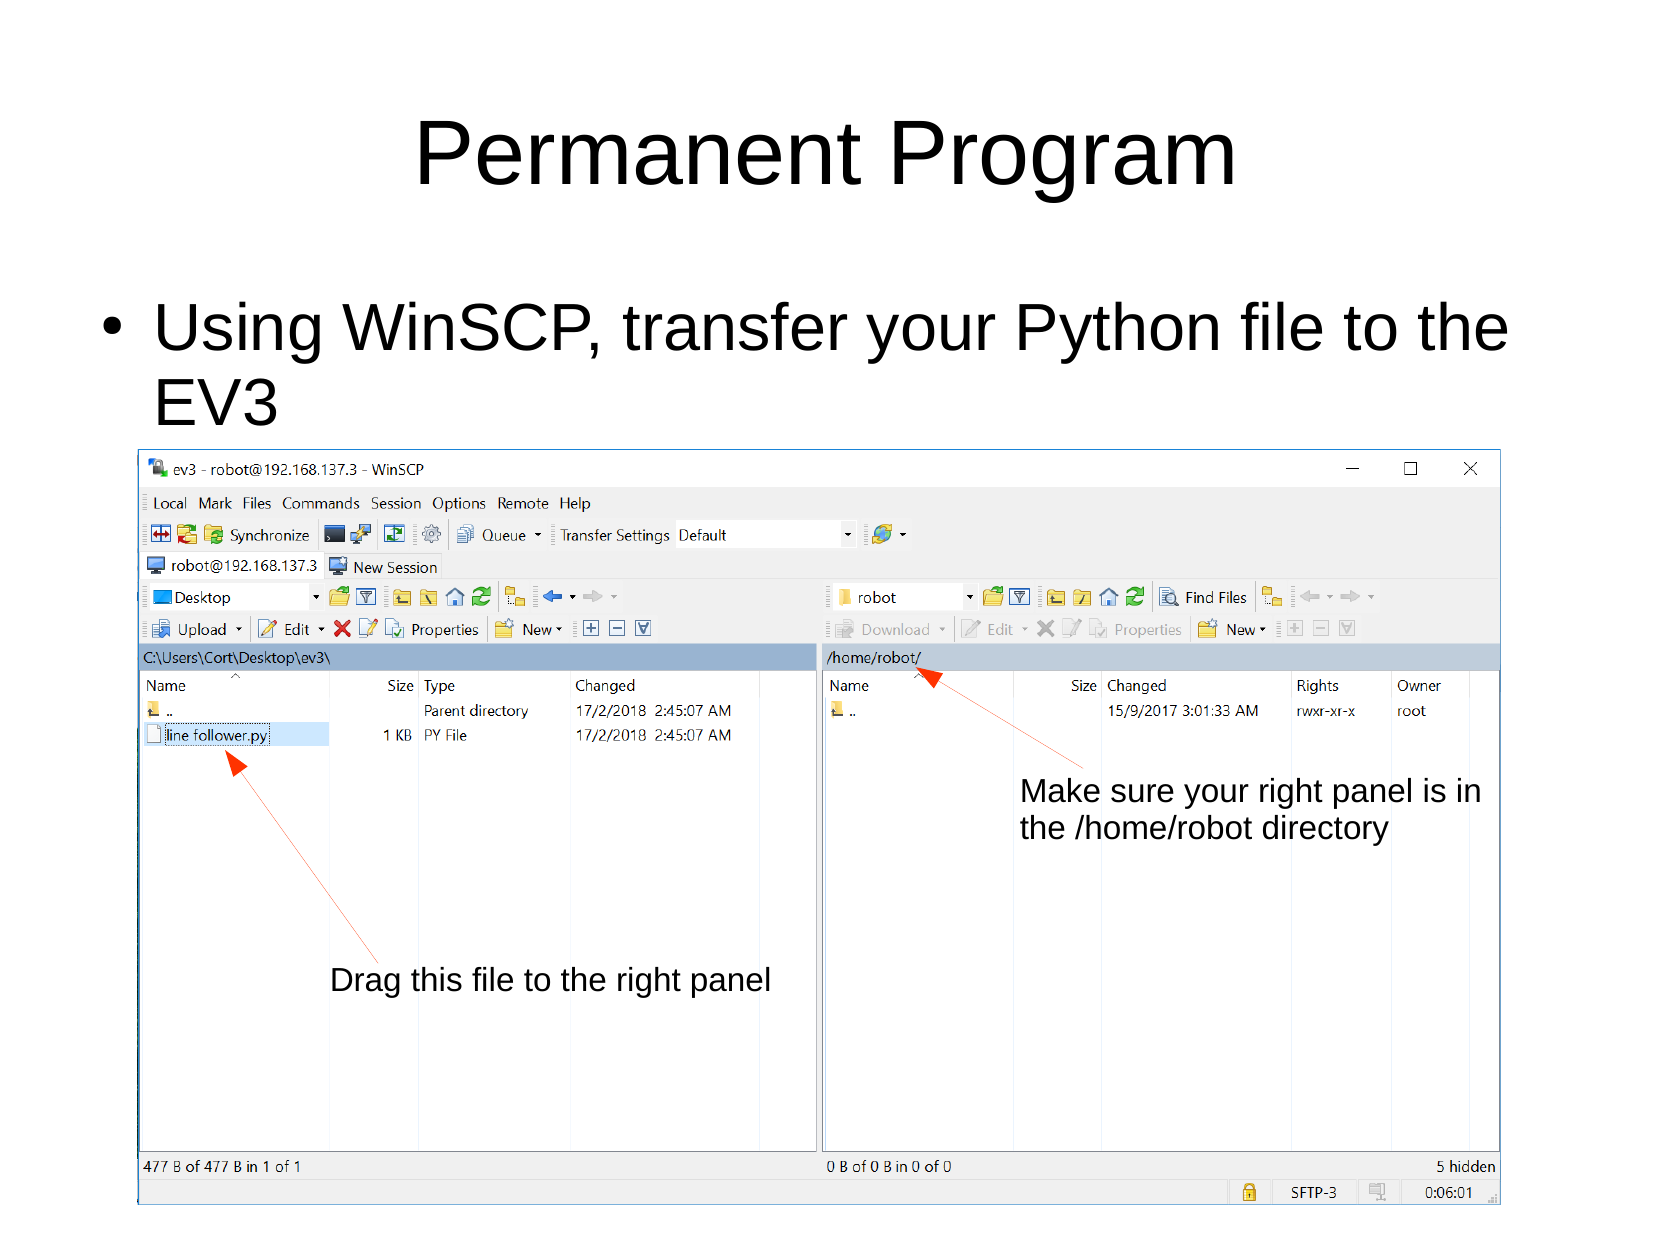

# Permanent Program
Using WinSCP, transfer your Python file to the EV3
Make sure your right panel is in the /home/robot directory
Drag this file to the right panel